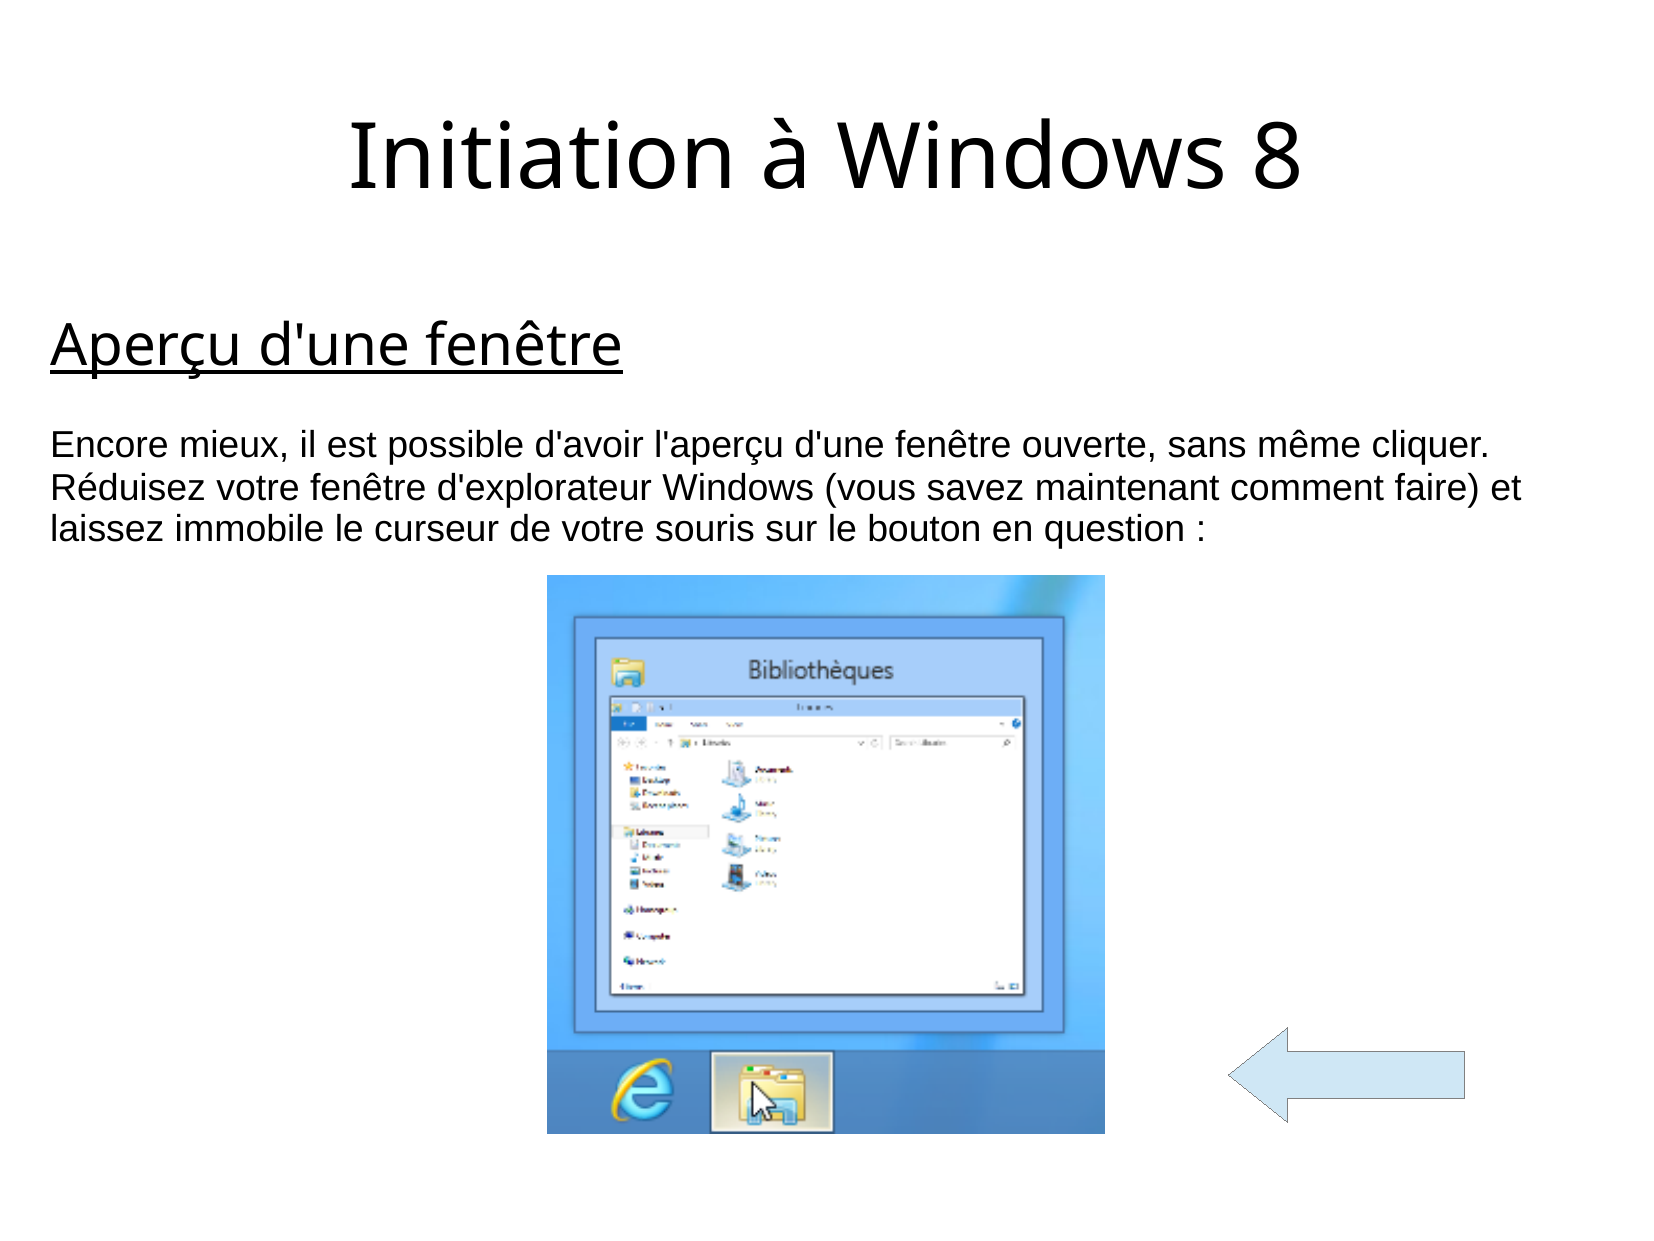

# Initiation à Windows 8
Aperçu d'une fenêtre
Encore mieux, il est possible d'avoir l'aperçu d'une fenêtre ouverte, sans même cliquer. Réduisez votre fenêtre d'explorateur Windows (vous savez maintenant comment faire) et laissez immobile le curseur de votre souris sur le bouton en question :